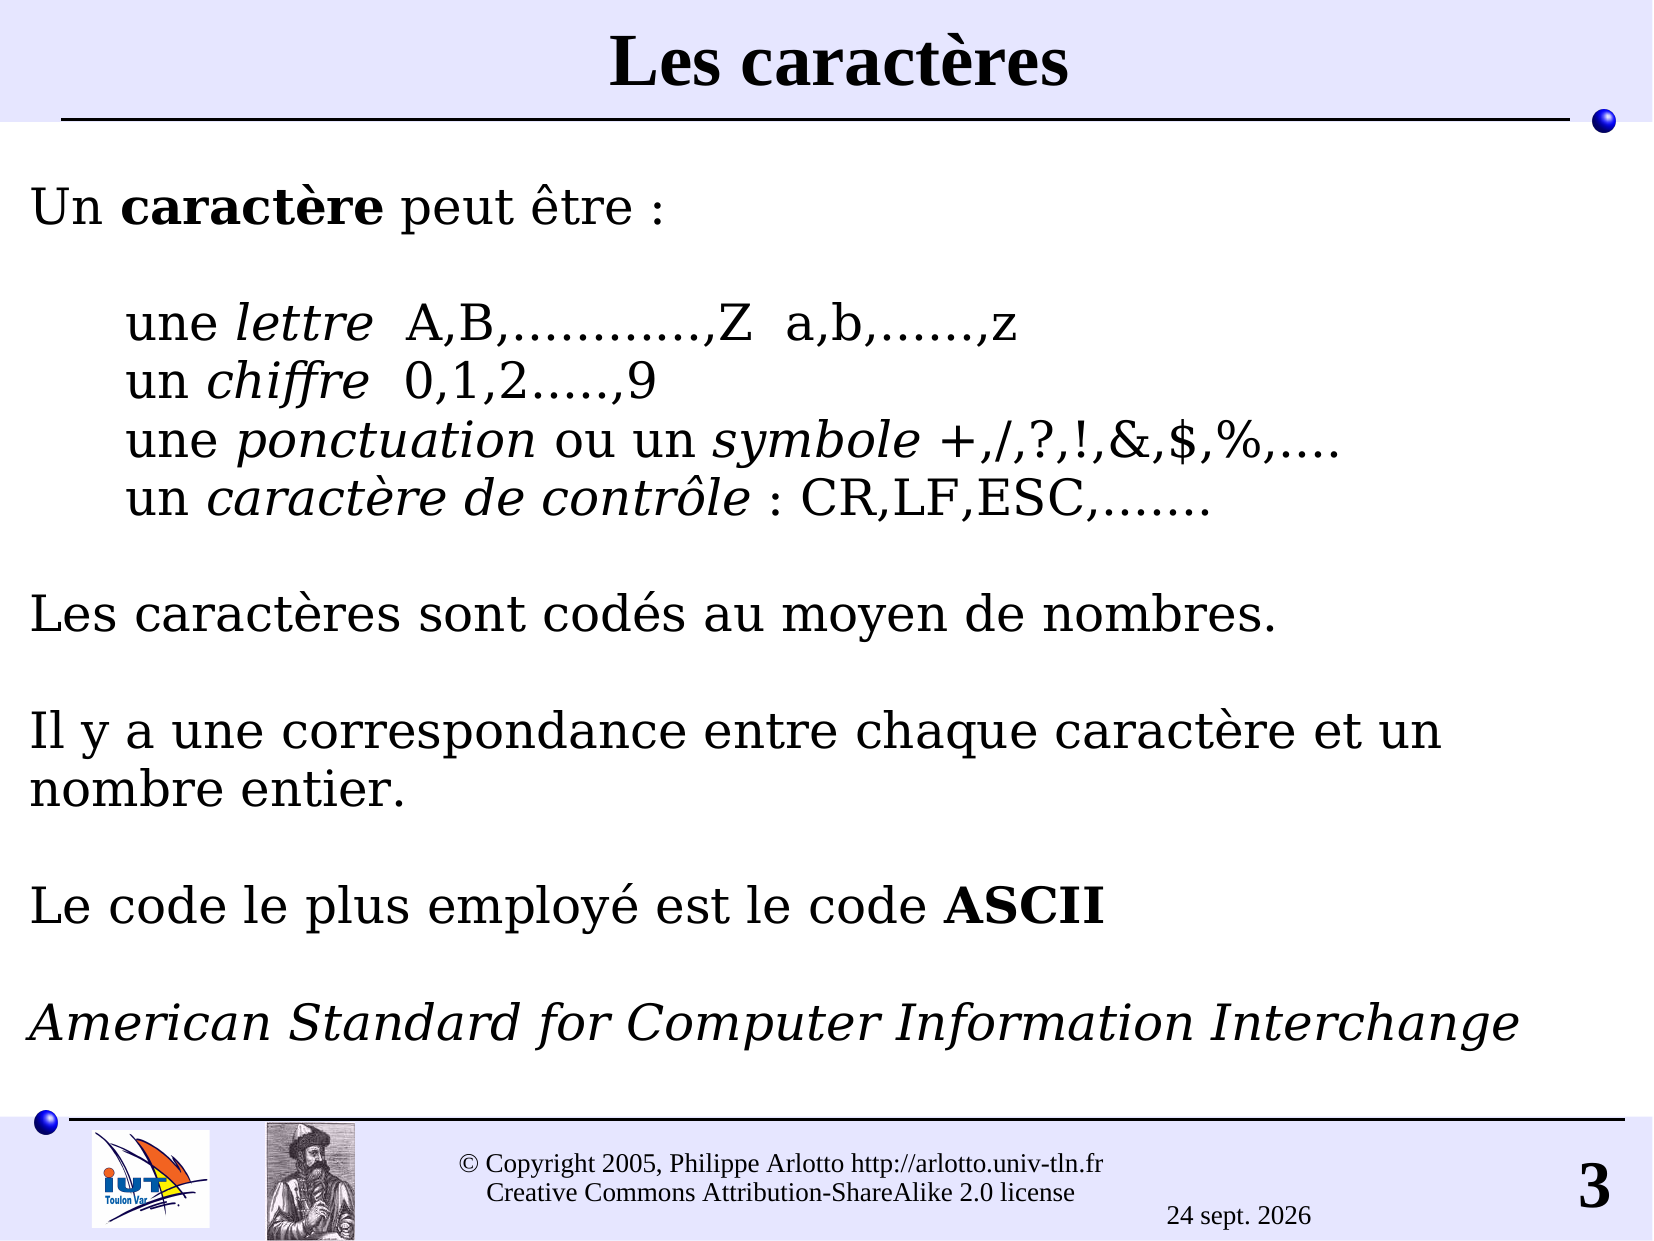

# Les caractères
Un caractère peut être :
 une lettre A,B,............,Z a,b,......,z
 un chiffre 0,1,2.....,9
 une ponctuation ou un symbole +,/,?,!,&,$,%,....
 un caractère de contrôle : CR,LF,ESC,.......
Les caractères sont codés au moyen de nombres.
Il y a une correspondance entre chaque caractère et un nombre entier.
Le code le plus employé est le code ASCII
American Standard for Computer Information Interchange